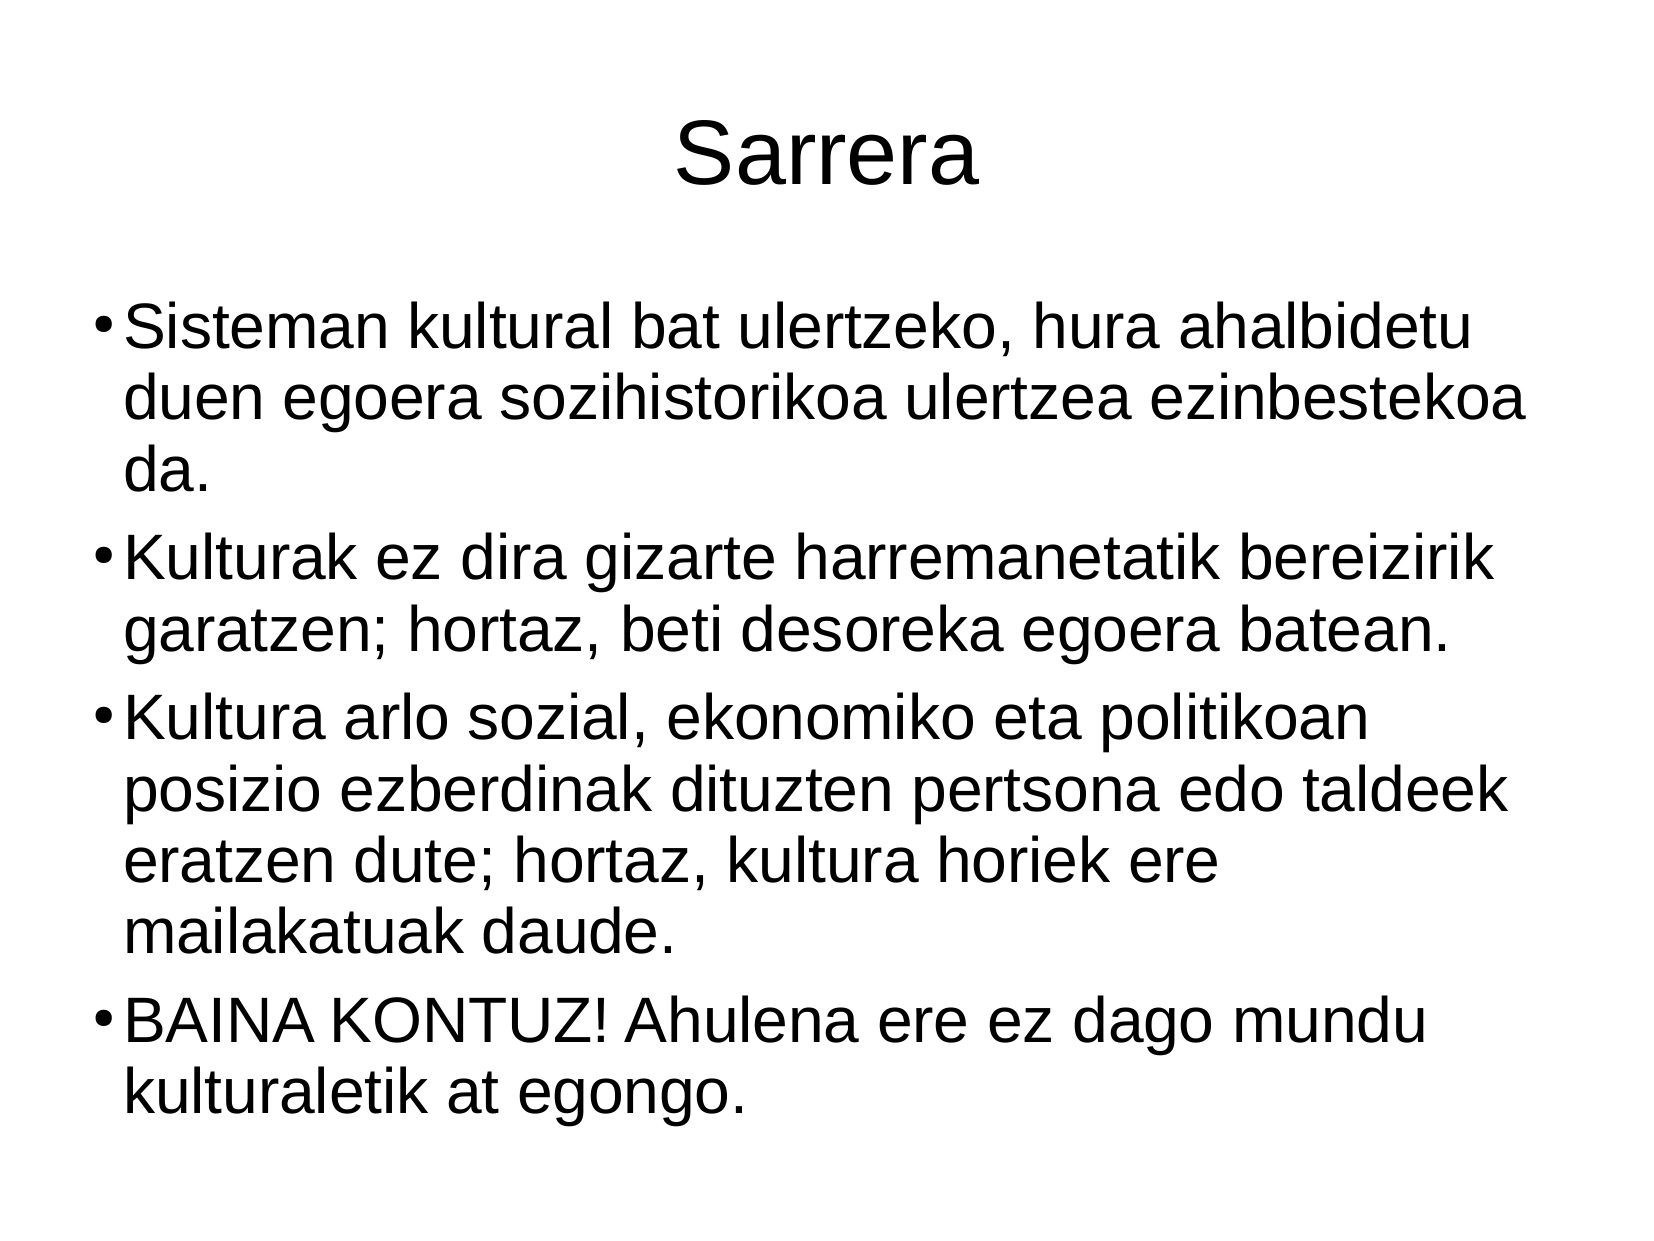

# Sarrera
Sisteman kultural bat ulertzeko, hura ahalbidetu duen egoera sozihistorikoa ulertzea ezinbestekoa da.
Kulturak ez dira gizarte harremanetatik bereizirik garatzen; hortaz, beti desoreka egoera batean.
Kultura arlo sozial, ekonomiko eta politikoan posizio ezberdinak dituzten pertsona edo taldeek eratzen dute; hortaz, kultura horiek ere mailakatuak daude.
BAINA KONTUZ! Ahulena ere ez dago mundu kulturaletik at egongo.